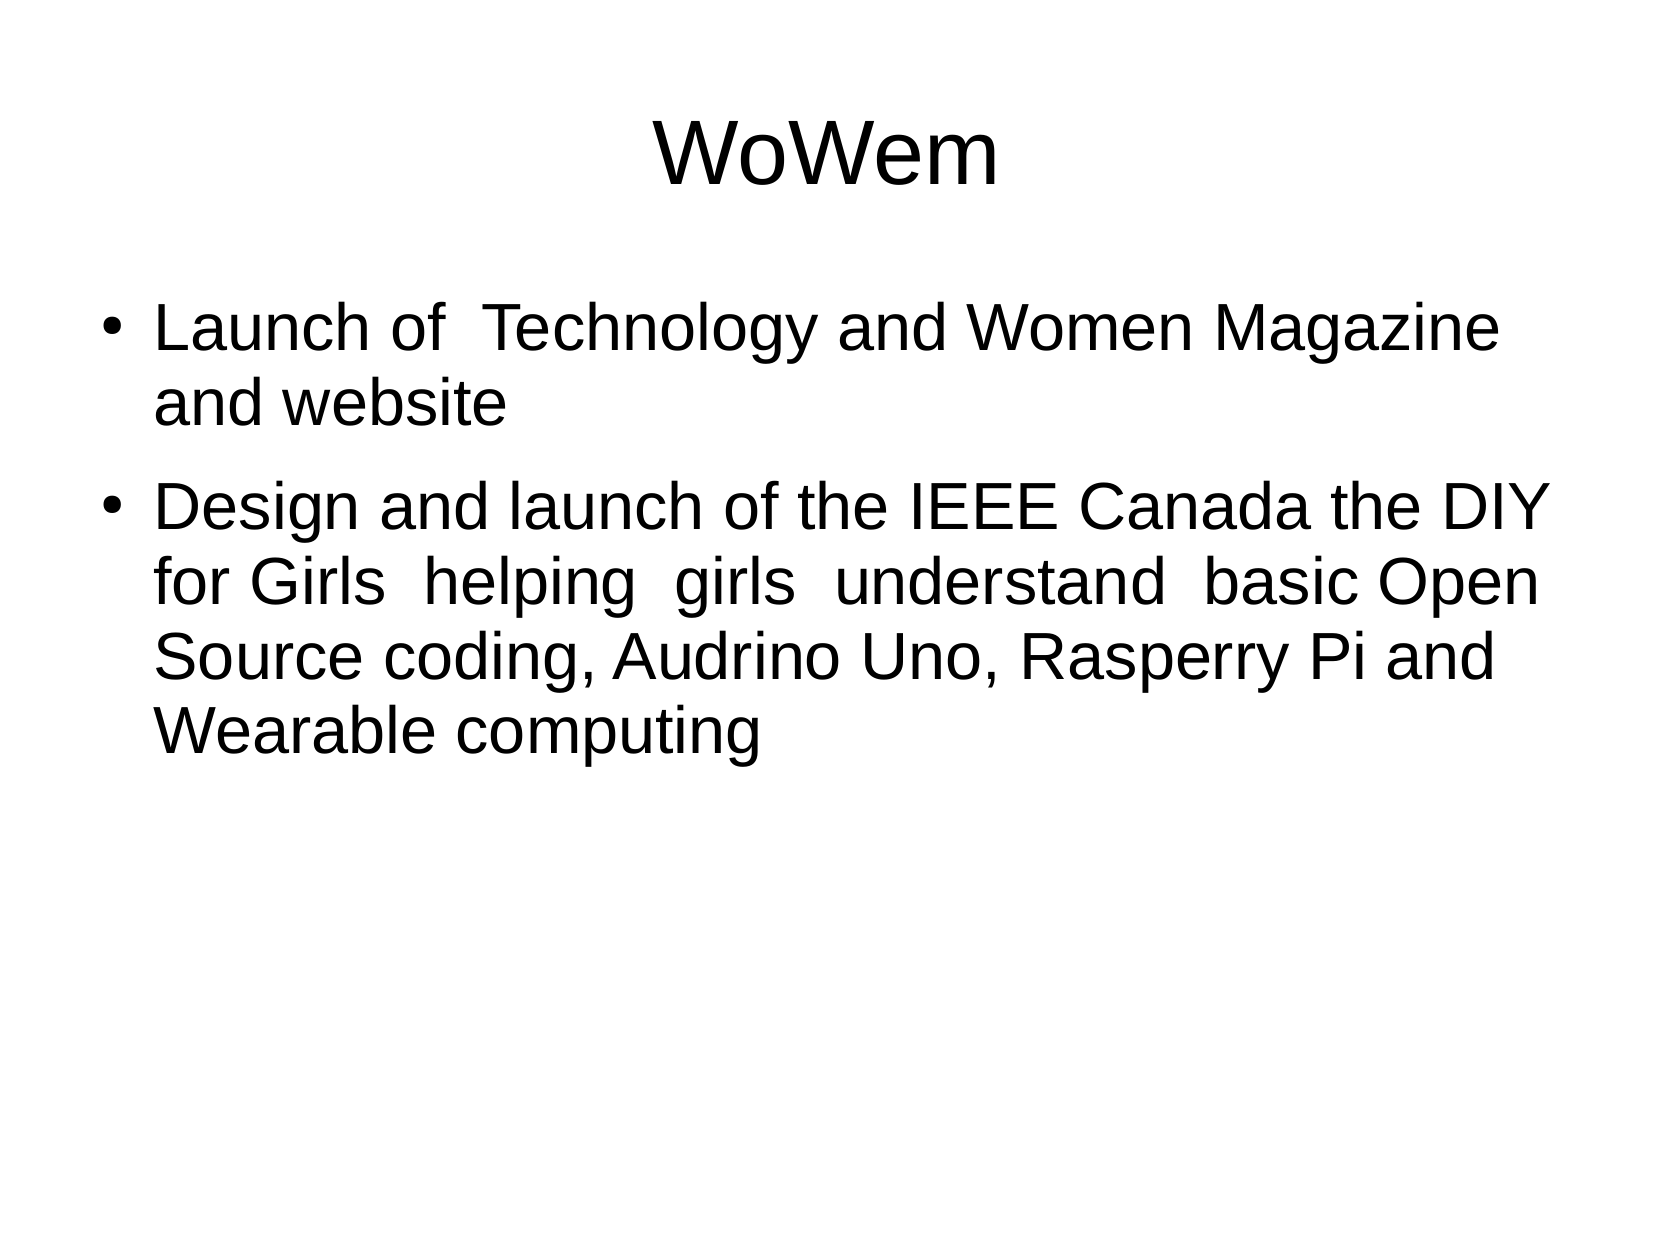

# WoWem
Launch of Technology and Women Magazine and website
Design and launch of the IEEE Canada the DIY for Girls helping girls understand basic Open Source coding, Audrino Uno, Rasperry Pi and Wearable computing